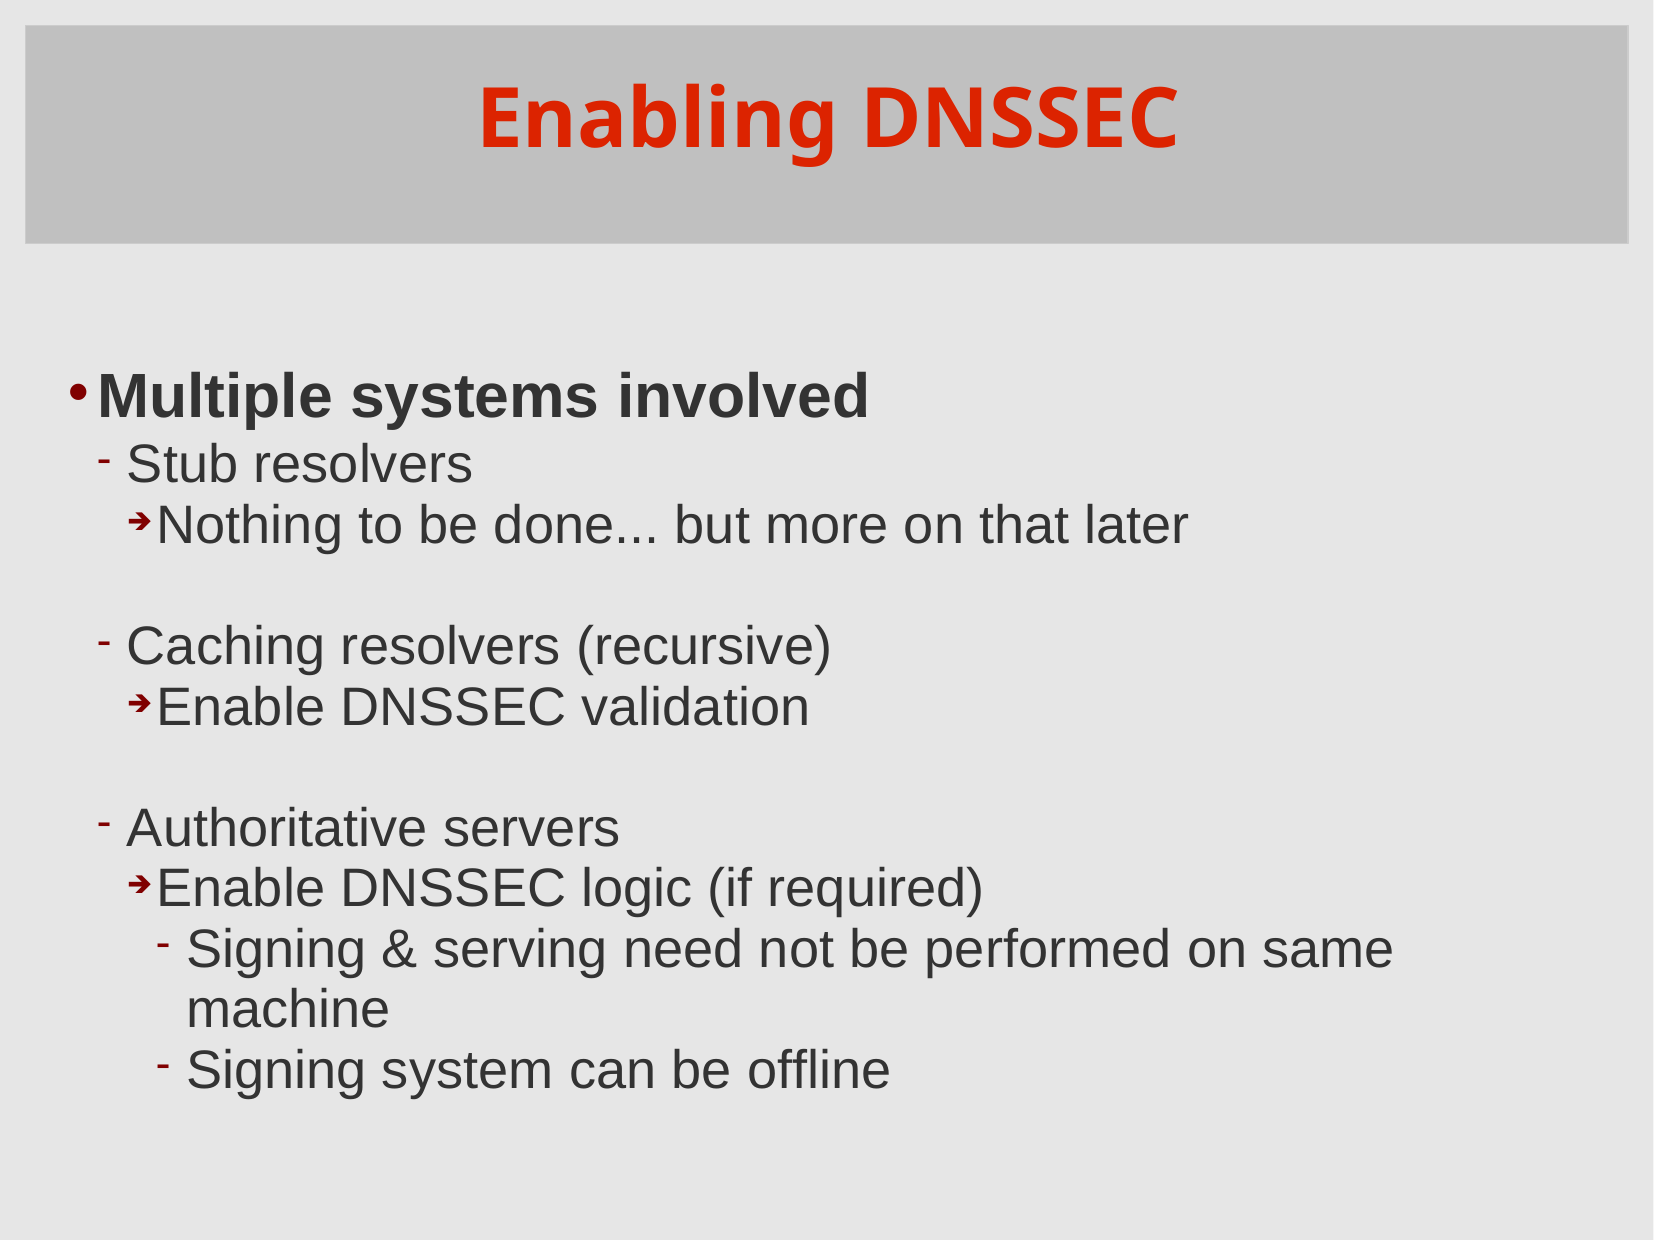

# Enabling DNSSEC
Multiple systems involved
Stub resolvers
Nothing to be done... but more on that later
Caching resolvers (recursive)
Enable DNSSEC validation
Authoritative servers
Enable DNSSEC logic (if required)
Signing & serving need not be performed on same machine
Signing system can be offline